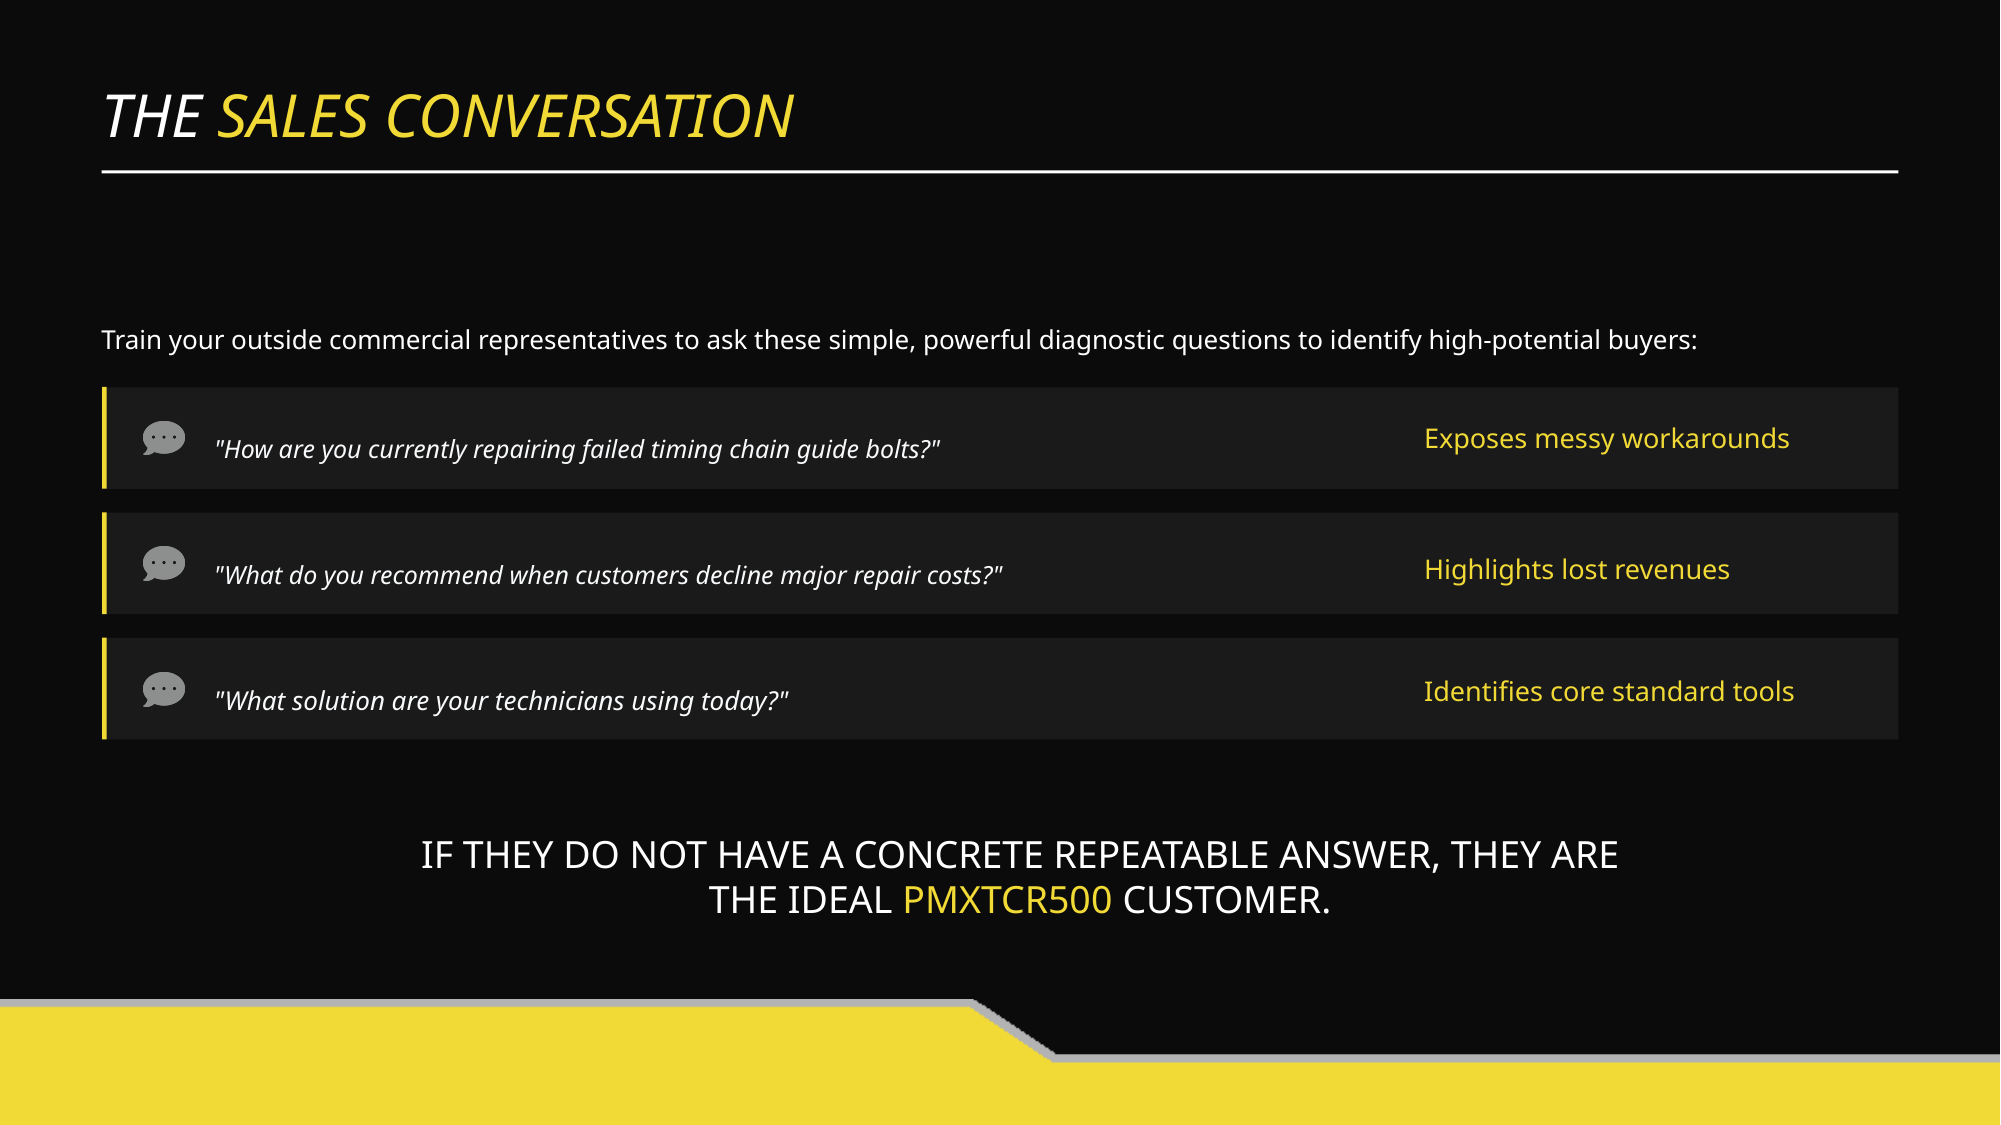

THE SALES CONVERSATION
Train your outside commercial representatives to ask these simple, powerful diagnostic questions to identify high-potential buyers:
"How are you currently repairing failed timing chain guide bolts?"
Exposes messy workarounds
"What do you recommend when customers decline major repair costs?"
Highlights lost revenues
"What solution are your technicians using today?"
Identifies core standard tools
IF THEY DO NOT HAVE A CONCRETE REPEATABLE ANSWER, THEY ARE THE IDEAL PMXTCR500 CUSTOMER.